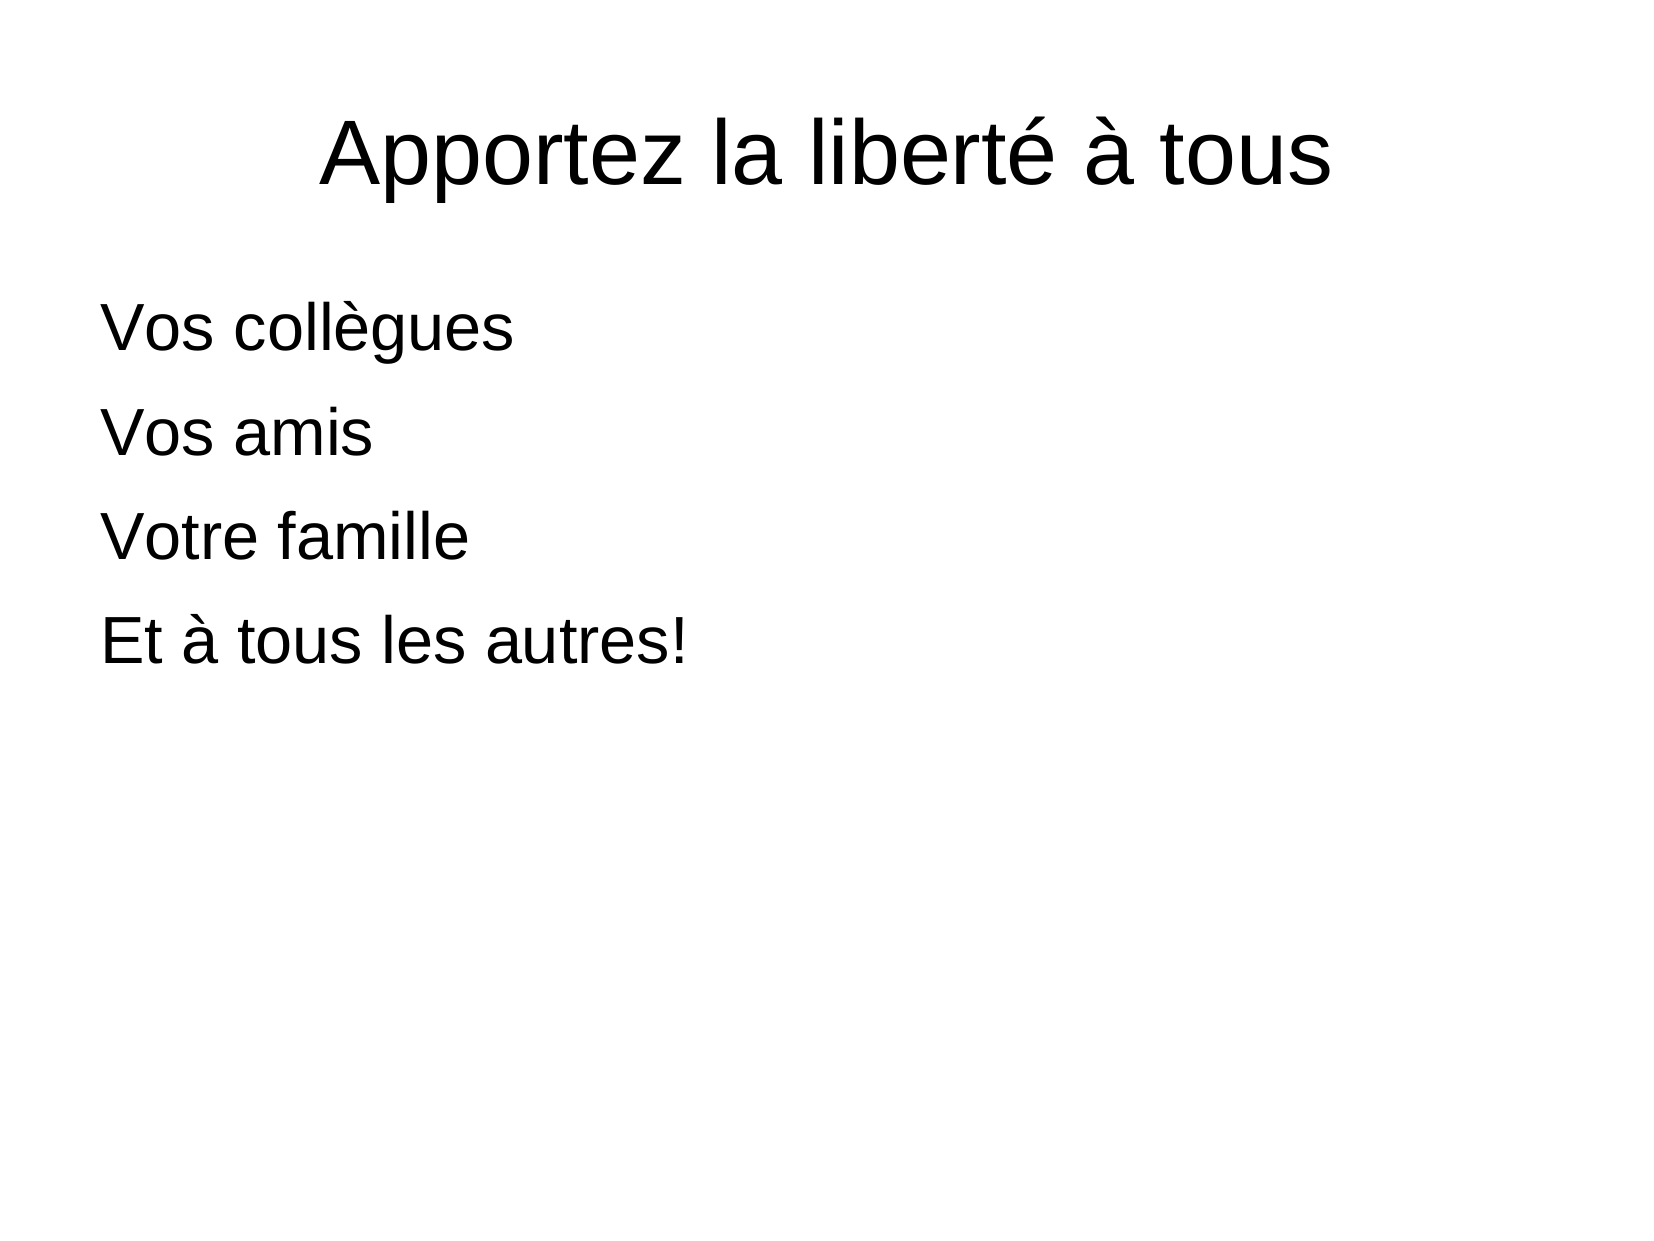

# Apportez la liberté à tous
Vos collègues
Vos amis
Votre famille
Et à tous les autres!